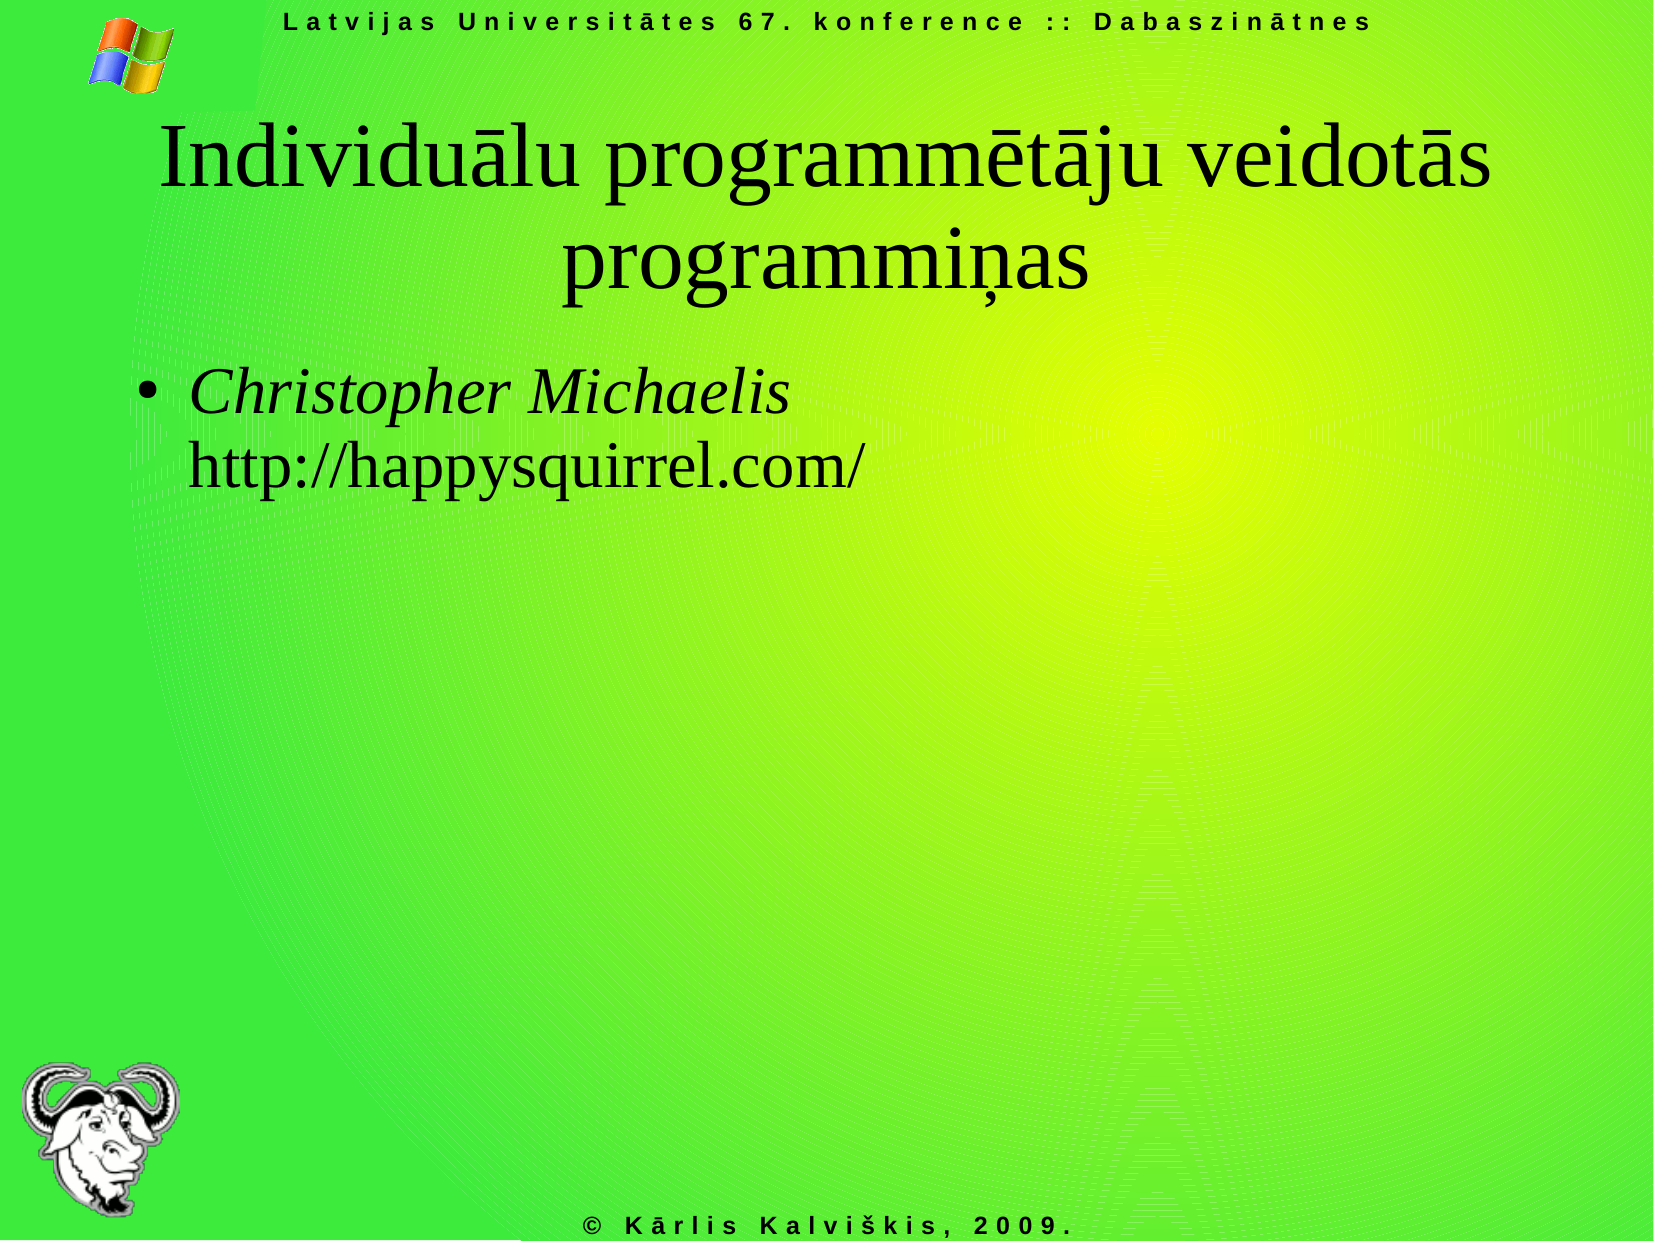

Individuālu programmētāju veidotās programmiņas
# Christopher Michaelis http://happysquirrel.com/